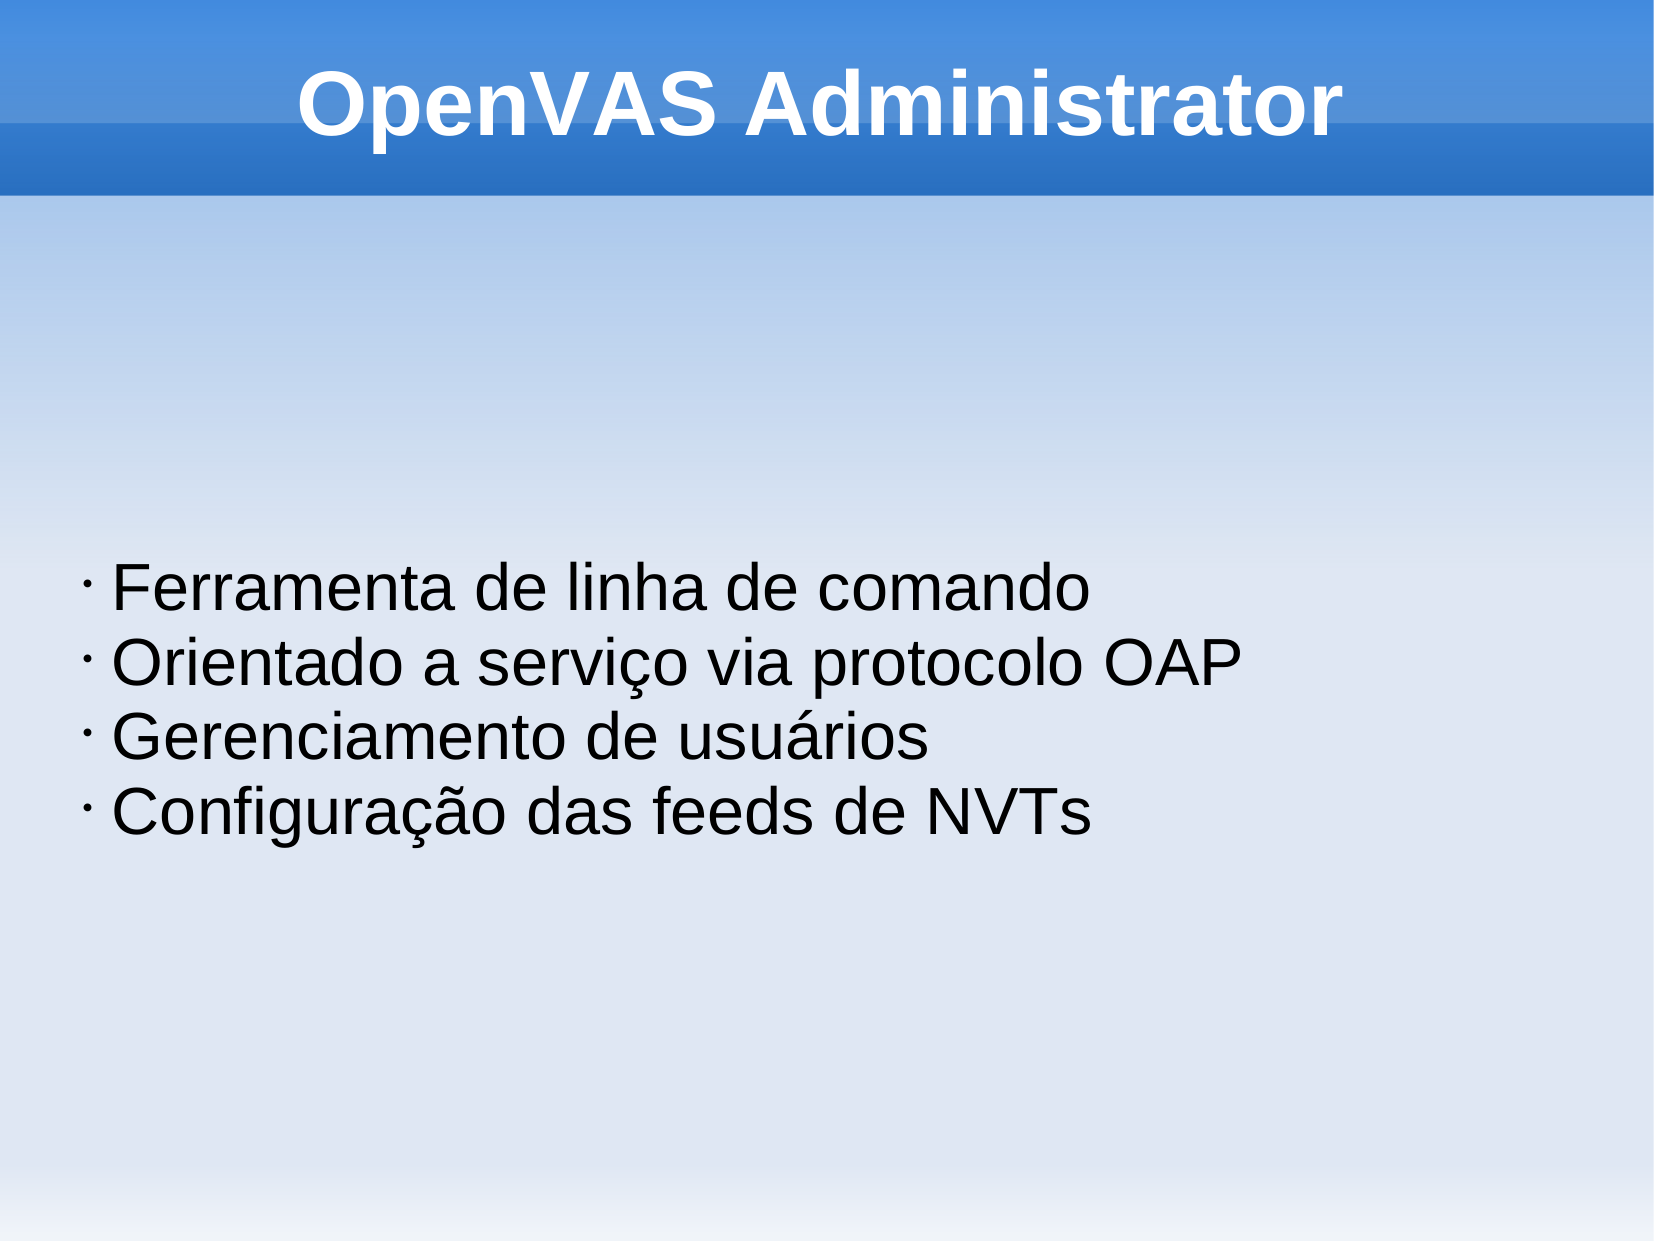

# OpenVAS Administrator
 Ferramenta de linha de comando
 Orientado a serviço via protocolo OAP
 Gerenciamento de usuários
 Configuração das feeds de NVTs